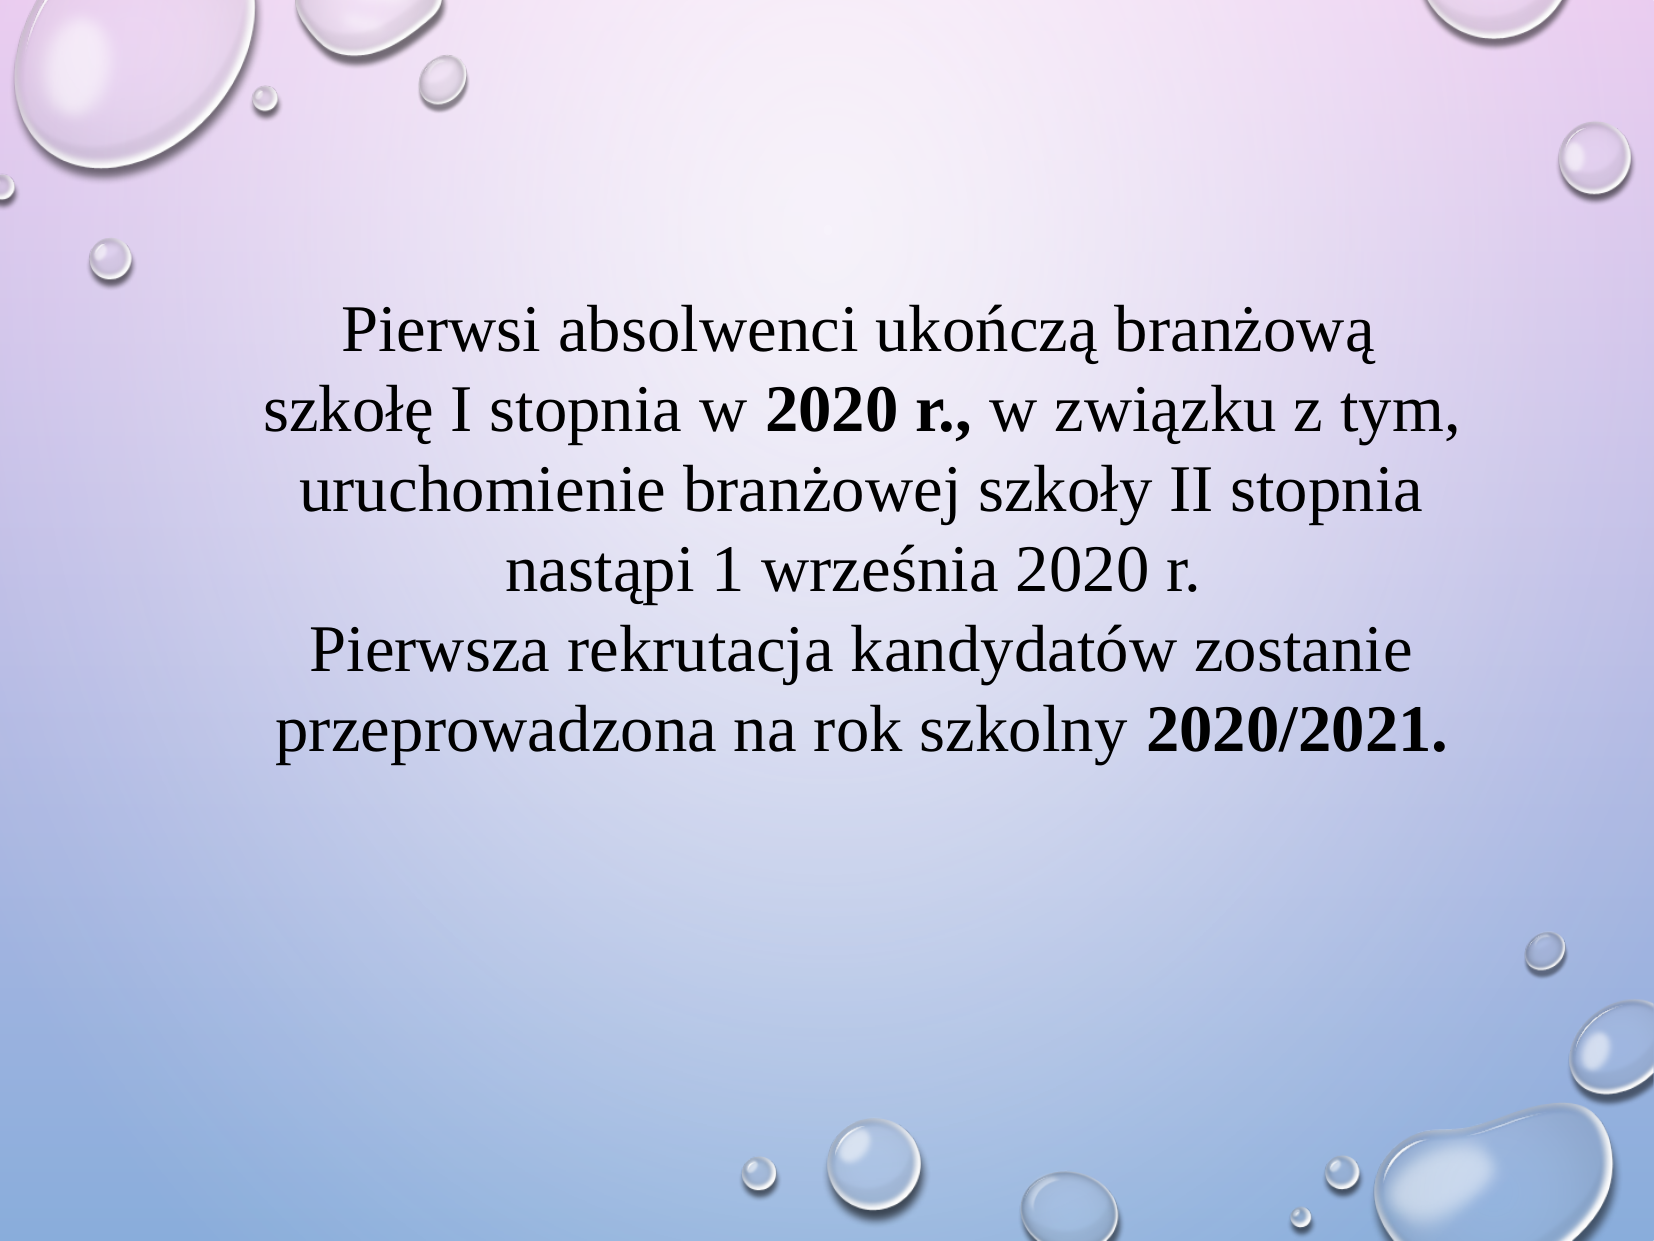

Pierwsi absolwenci ukończą branżową
szkołę I stopnia w 2020 r., w związku z tym, uruchomienie branżowej szkoły II stopnia nastąpi 1 września 2020 r.
Pierwsza rekrutacja kandydatów zostanie przeprowadzona na rok szkolny 2020/2021.